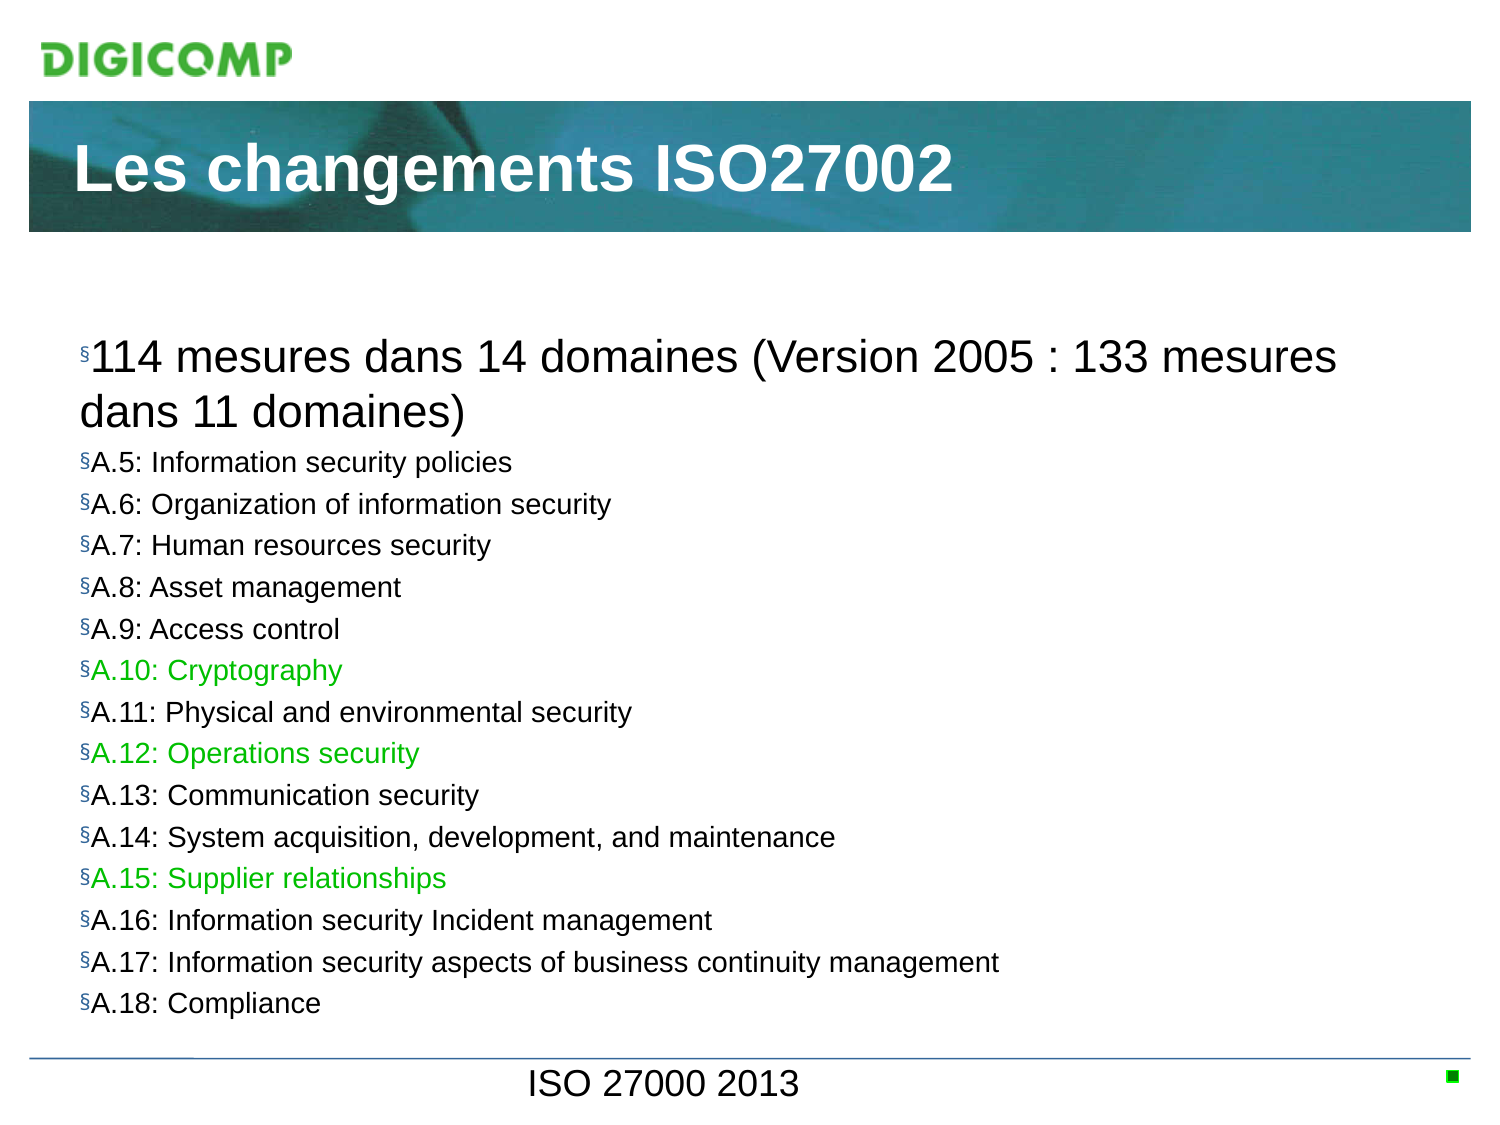

# Les changements ISO27002
114 mesures dans 14 domaines (Version 2005 : 133 mesures dans 11 domaines)
A.5: Information security policies
A.6: Organization of information security
A.7: Human resources security
A.8: Asset management
A.9: Access control
A.10: Cryptography
A.11: Physical and environmental security
A.12: Operations security
A.13: Communication security
A.14: System acquisition, development, and maintenance
A.15: Supplier relationships
A.16: Information security Incident management
A.17: Information security aspects of business continuity management
A.18: Compliance
ISO 27000 2013